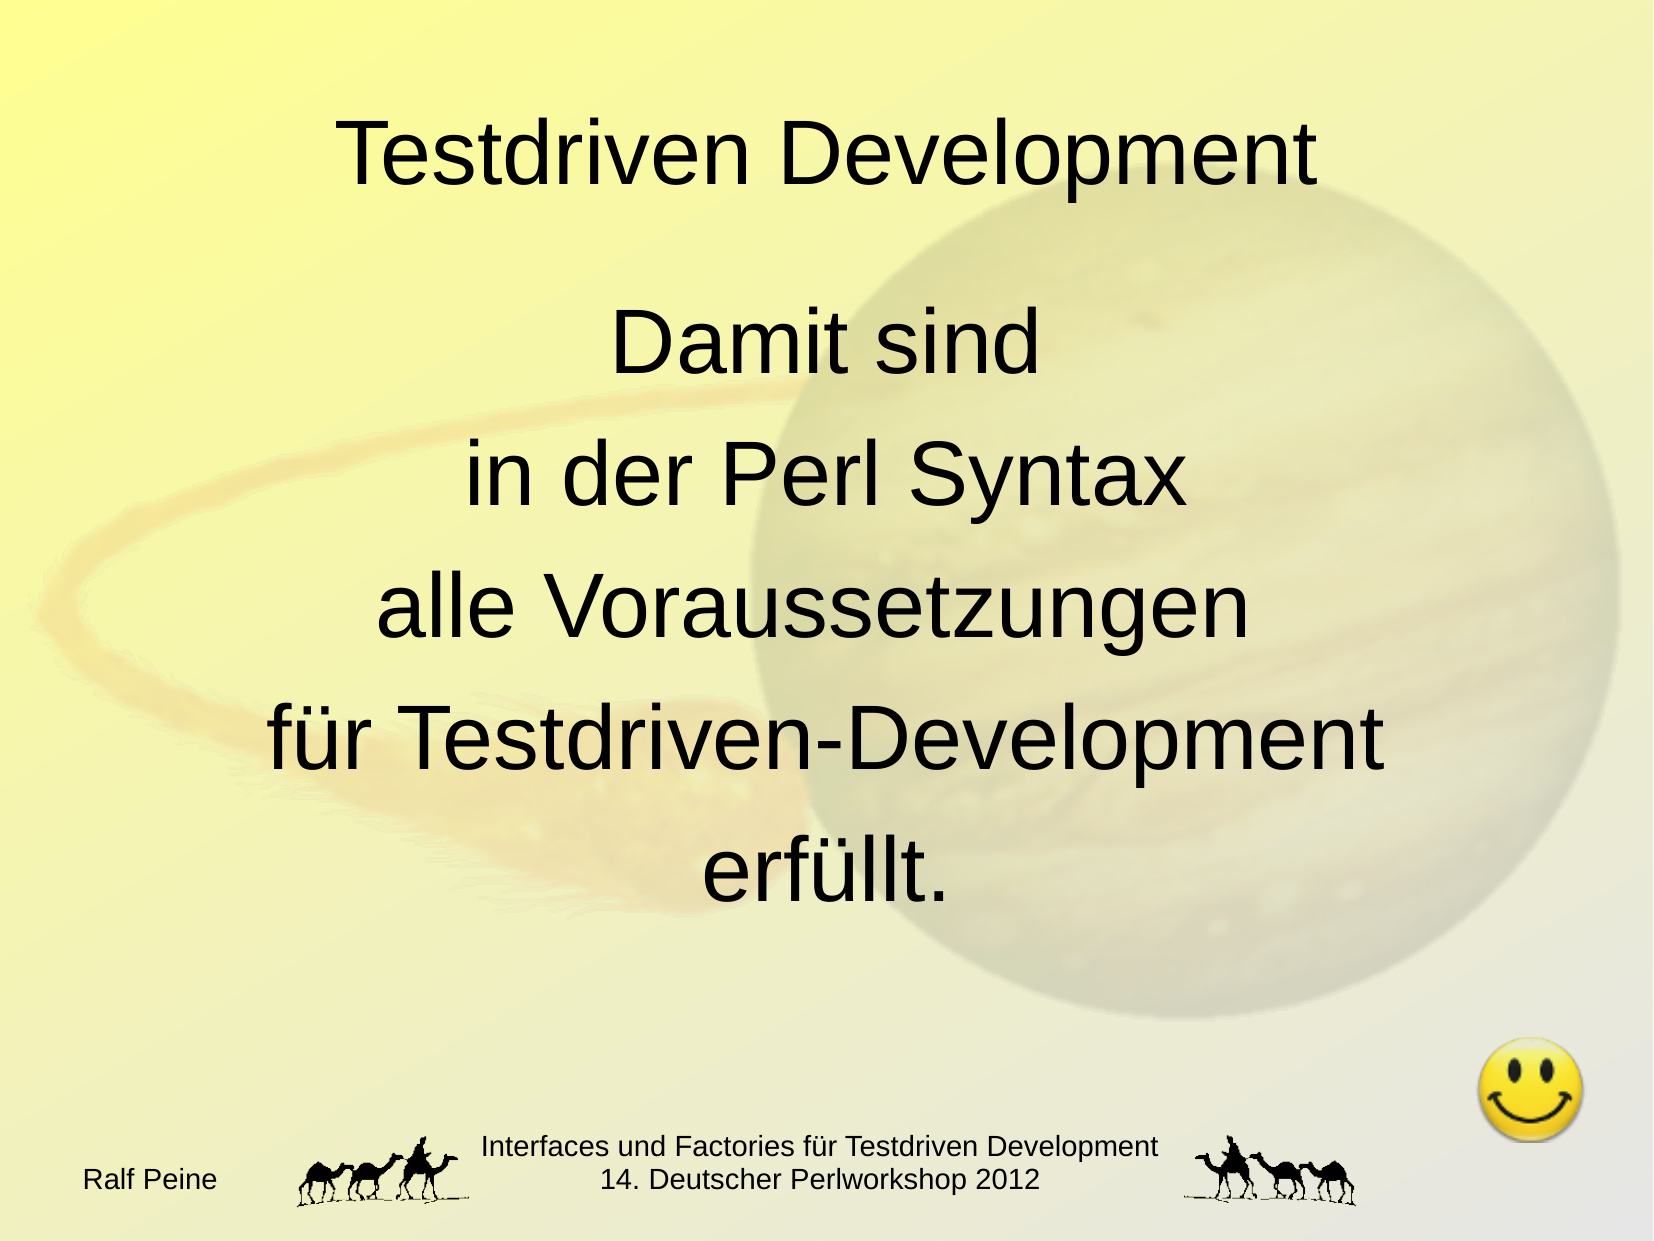

# Testdriven Development
Damit sind
in der Perl Syntax
alle Voraussetzungen
für Testdriven-Development
erfüllt.